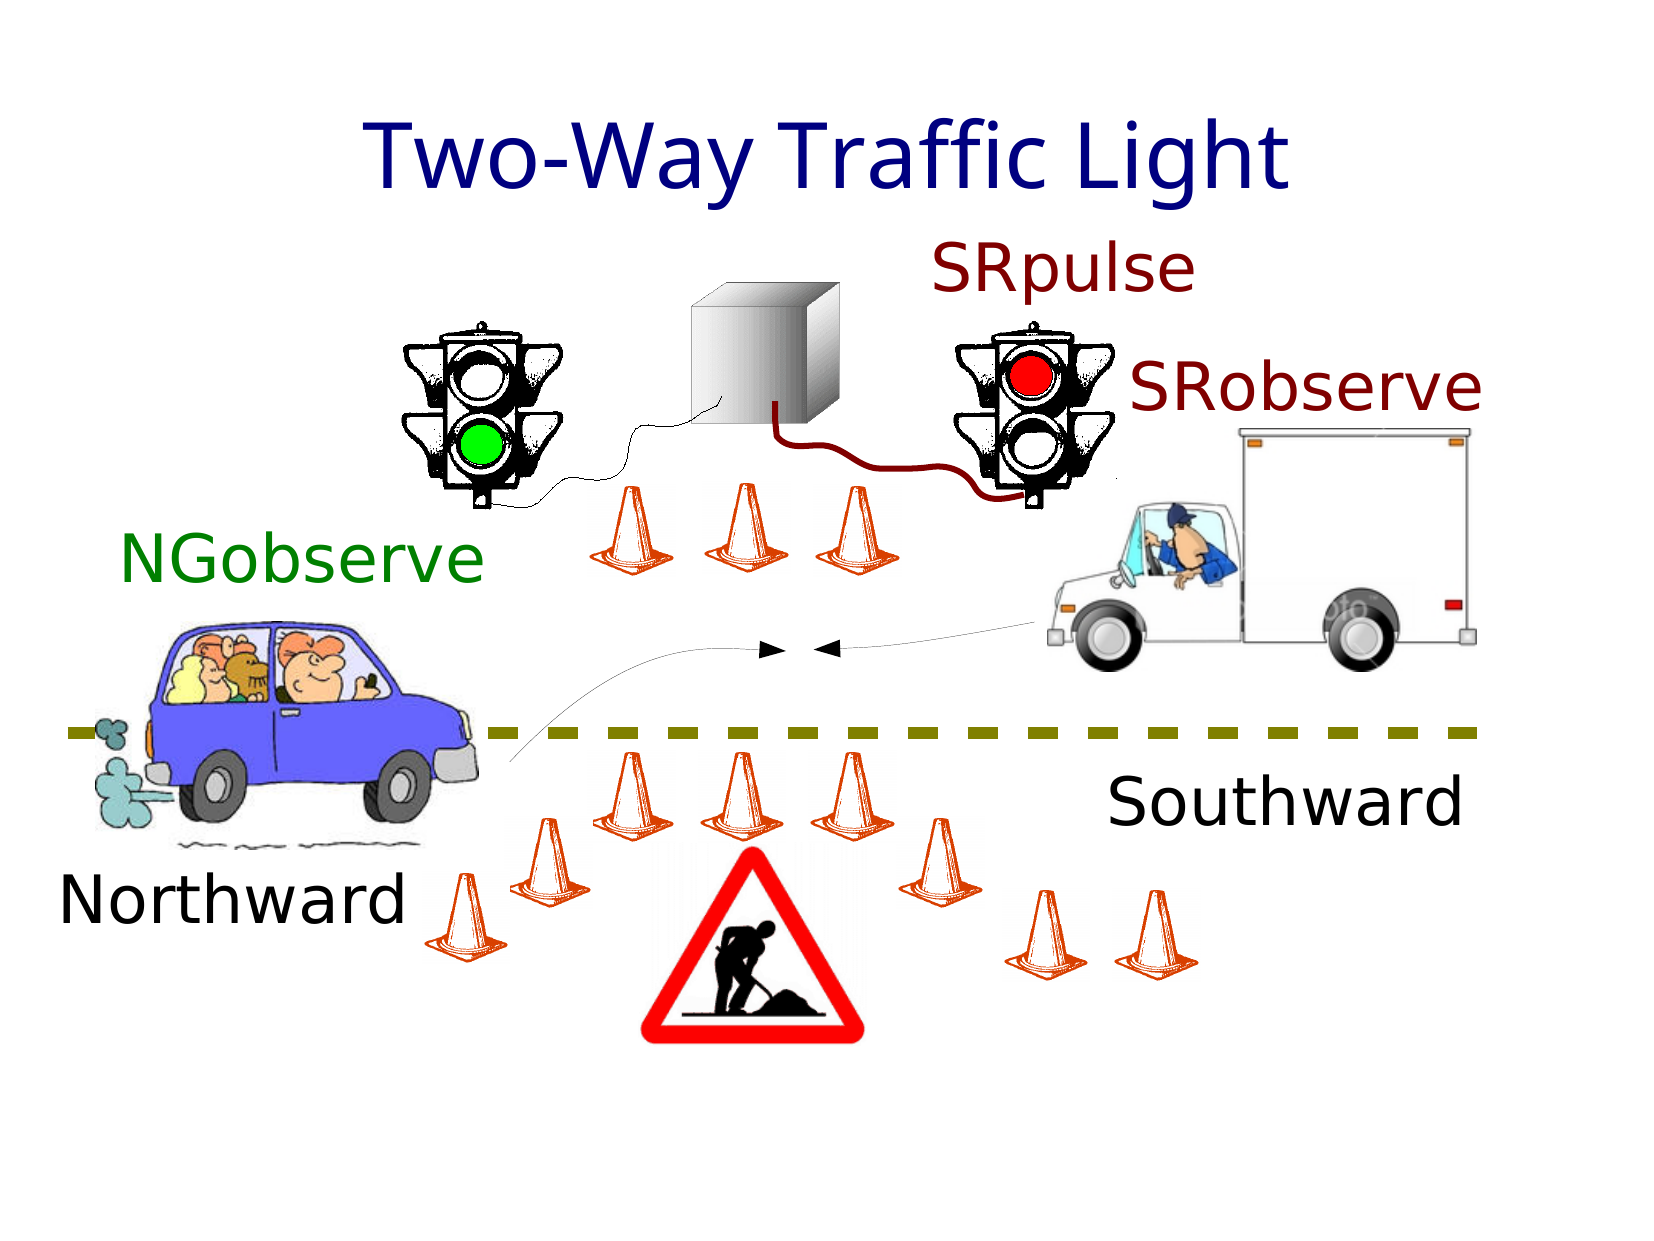

# Two-Way Traffic Light
SRpulse
SRobserve
NGobserve
Southward
Northward